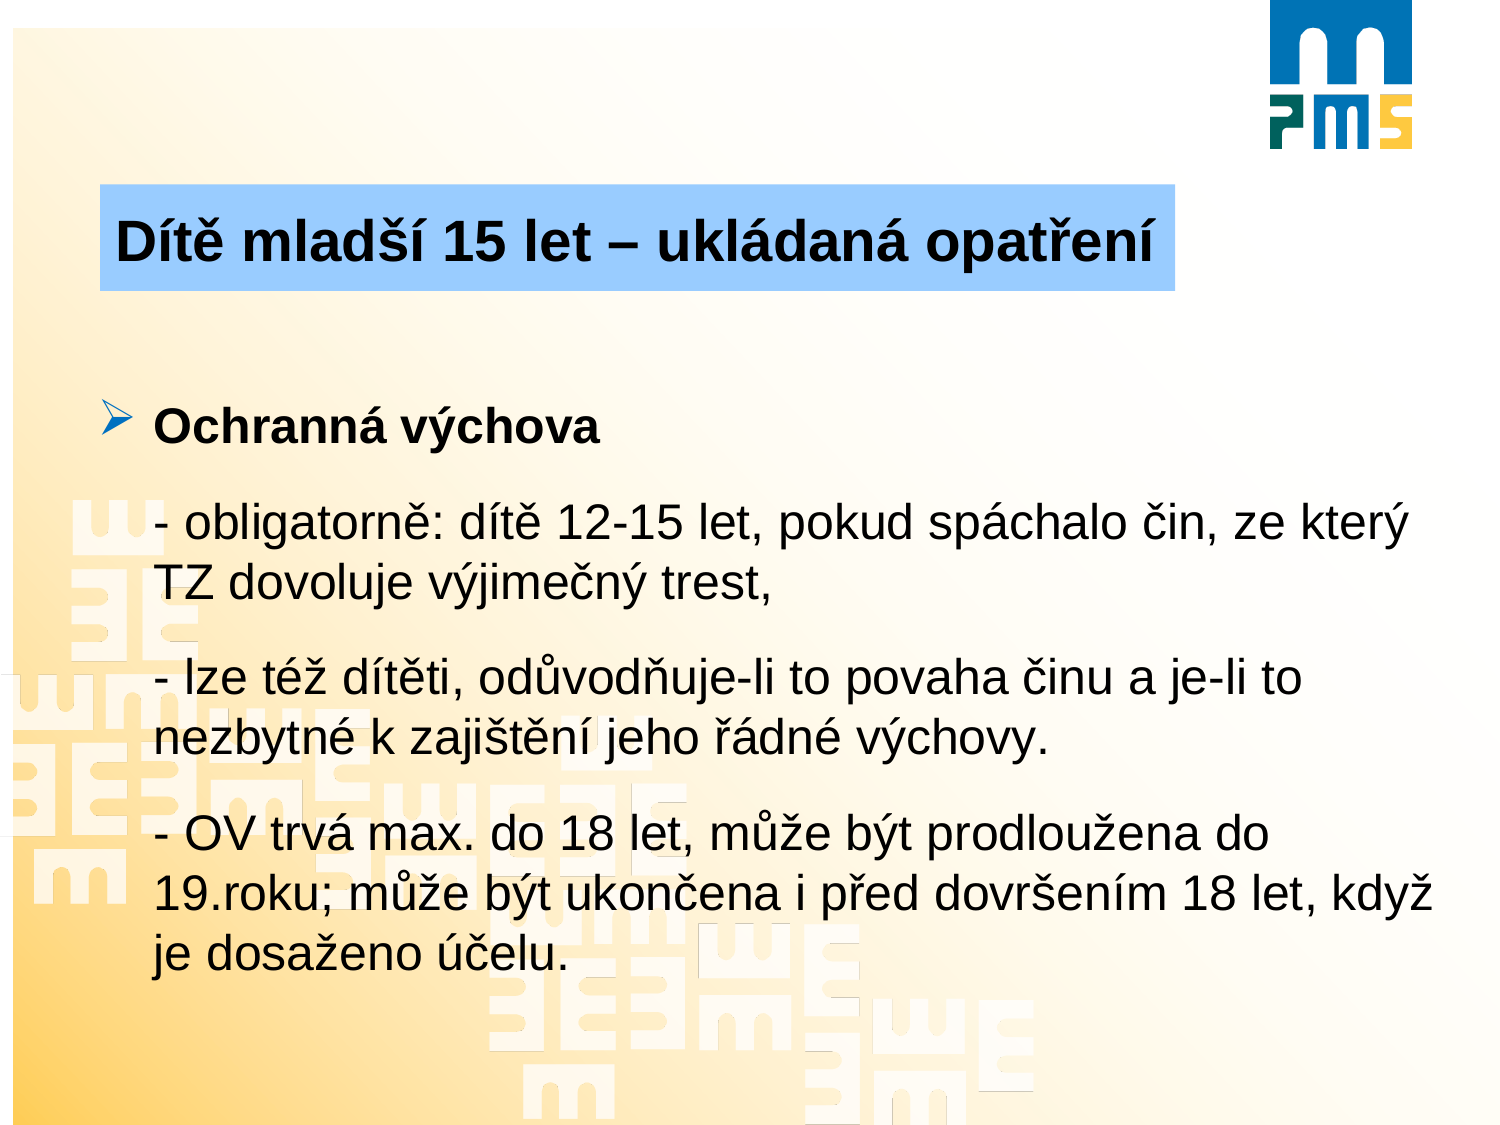

# Dítě mladší 15 let – ukládaná opatření
Ochranná výchova
- obligatorně: dítě 12-15 let, pokud spáchalo čin, ze který TZ dovoluje výjimečný trest,
- lze též dítěti, odůvodňuje-li to povaha činu a je-li to nezbytné k zajištění jeho řádné výchovy.
- OV trvá max. do 18 let, může být prodloužena do 19.roku; může být ukončena i před dovršením 18 let, když je dosaženo účelu.